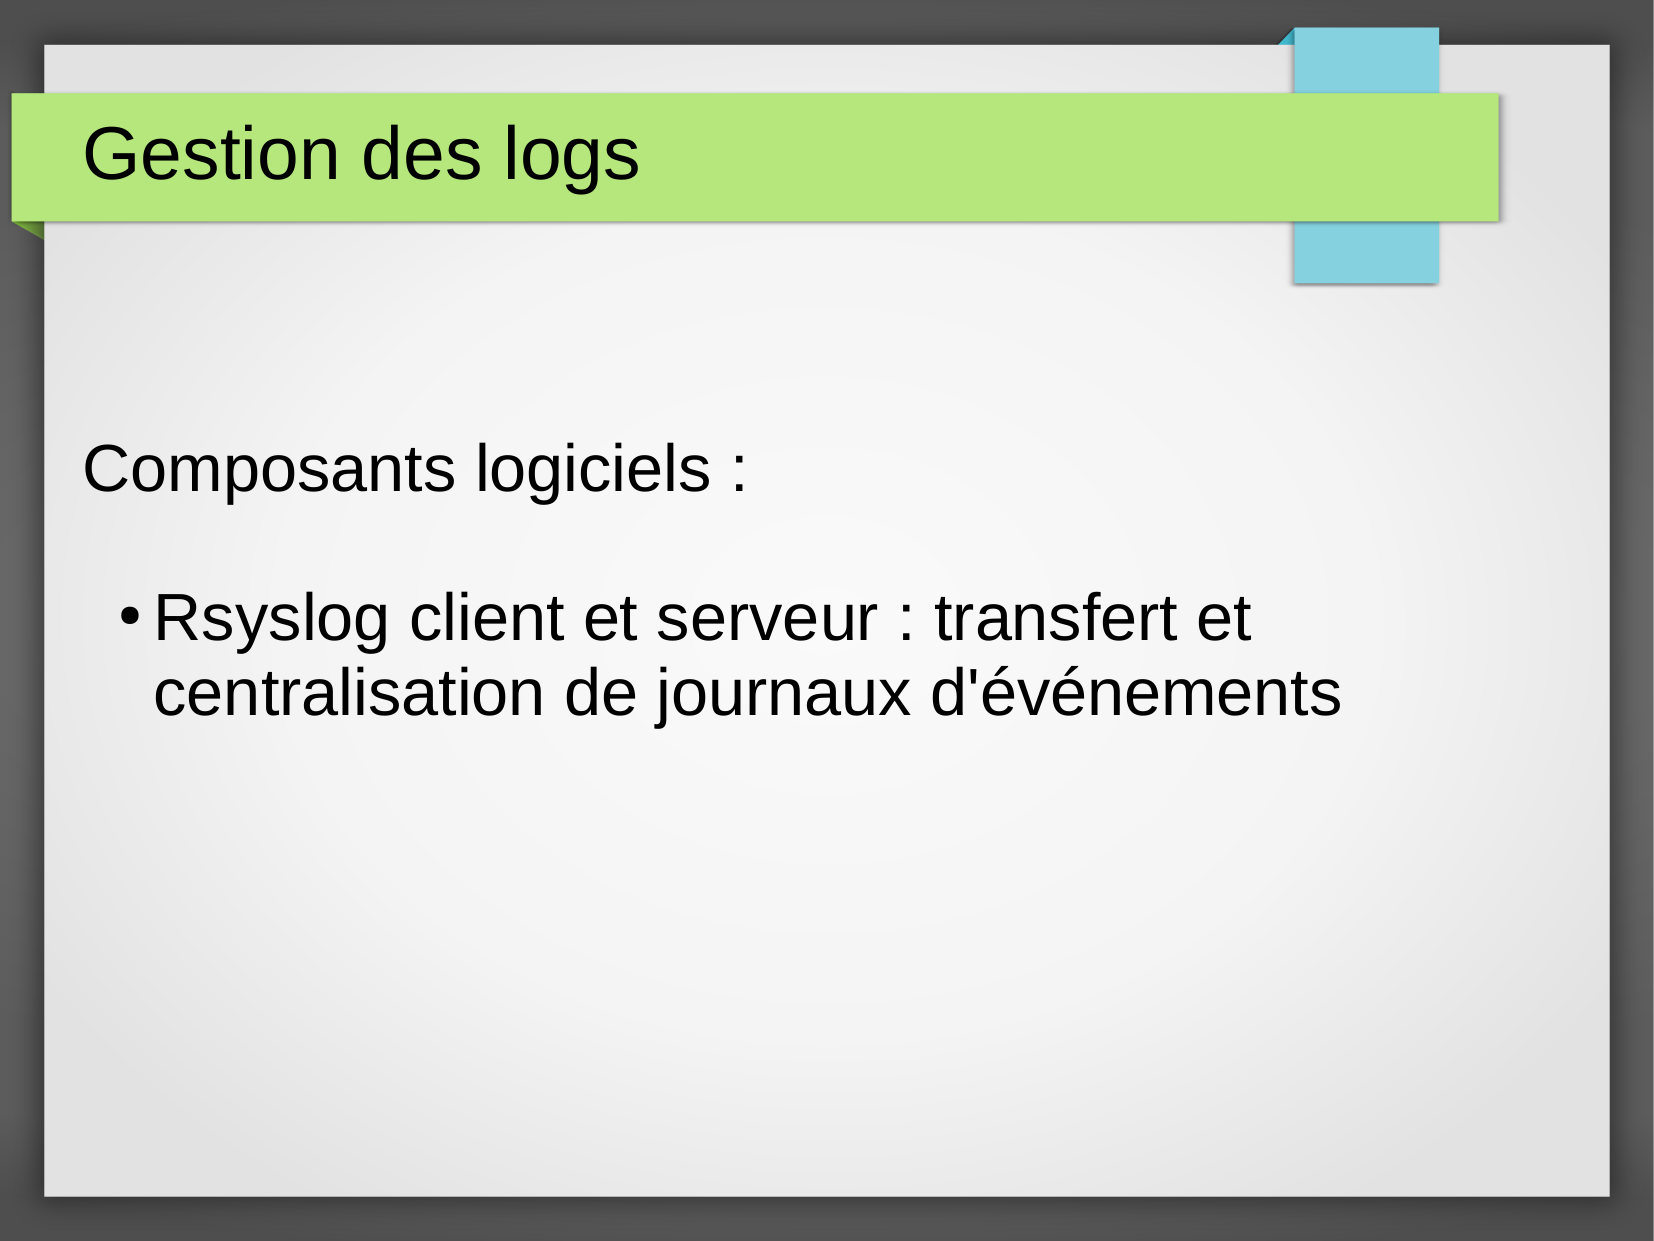

# Gestion des logs
Composants logiciels :
Rsyslog client et serveur : transfert et centralisation de journaux d'événements